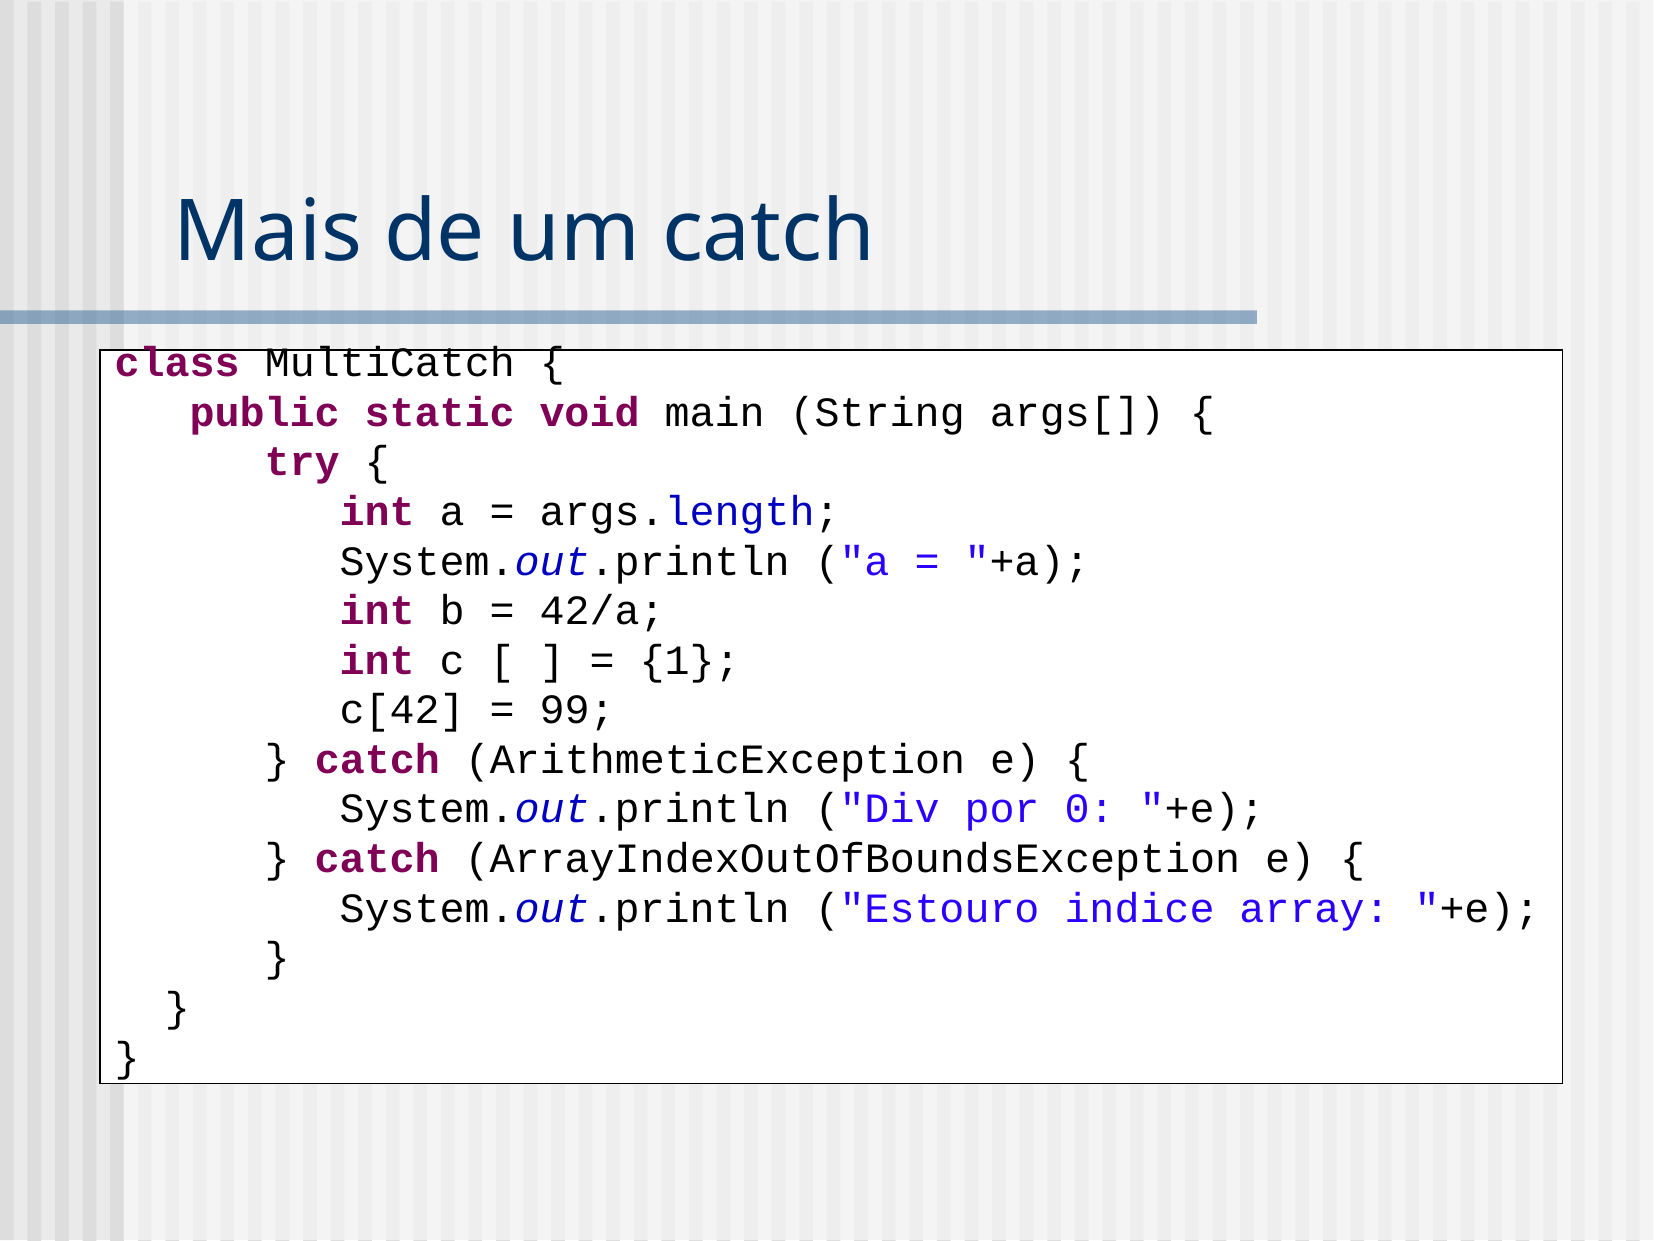

# Mais de um catch
class MultiCatch {
 public static void main (String args[]) {
 try {
 int a = args.length;
 System.out.println ("a = "+a);
 int b = 42/a;
 int c [ ] = {1};
 c[42] = 99;
 } catch (ArithmeticException e) {
 System.out.println ("Div por 0: "+e);
 } catch (ArrayIndexOutOfBoundsException e) {
 System.out.println ("Estouro indice array: "+e);
 }
 }
}